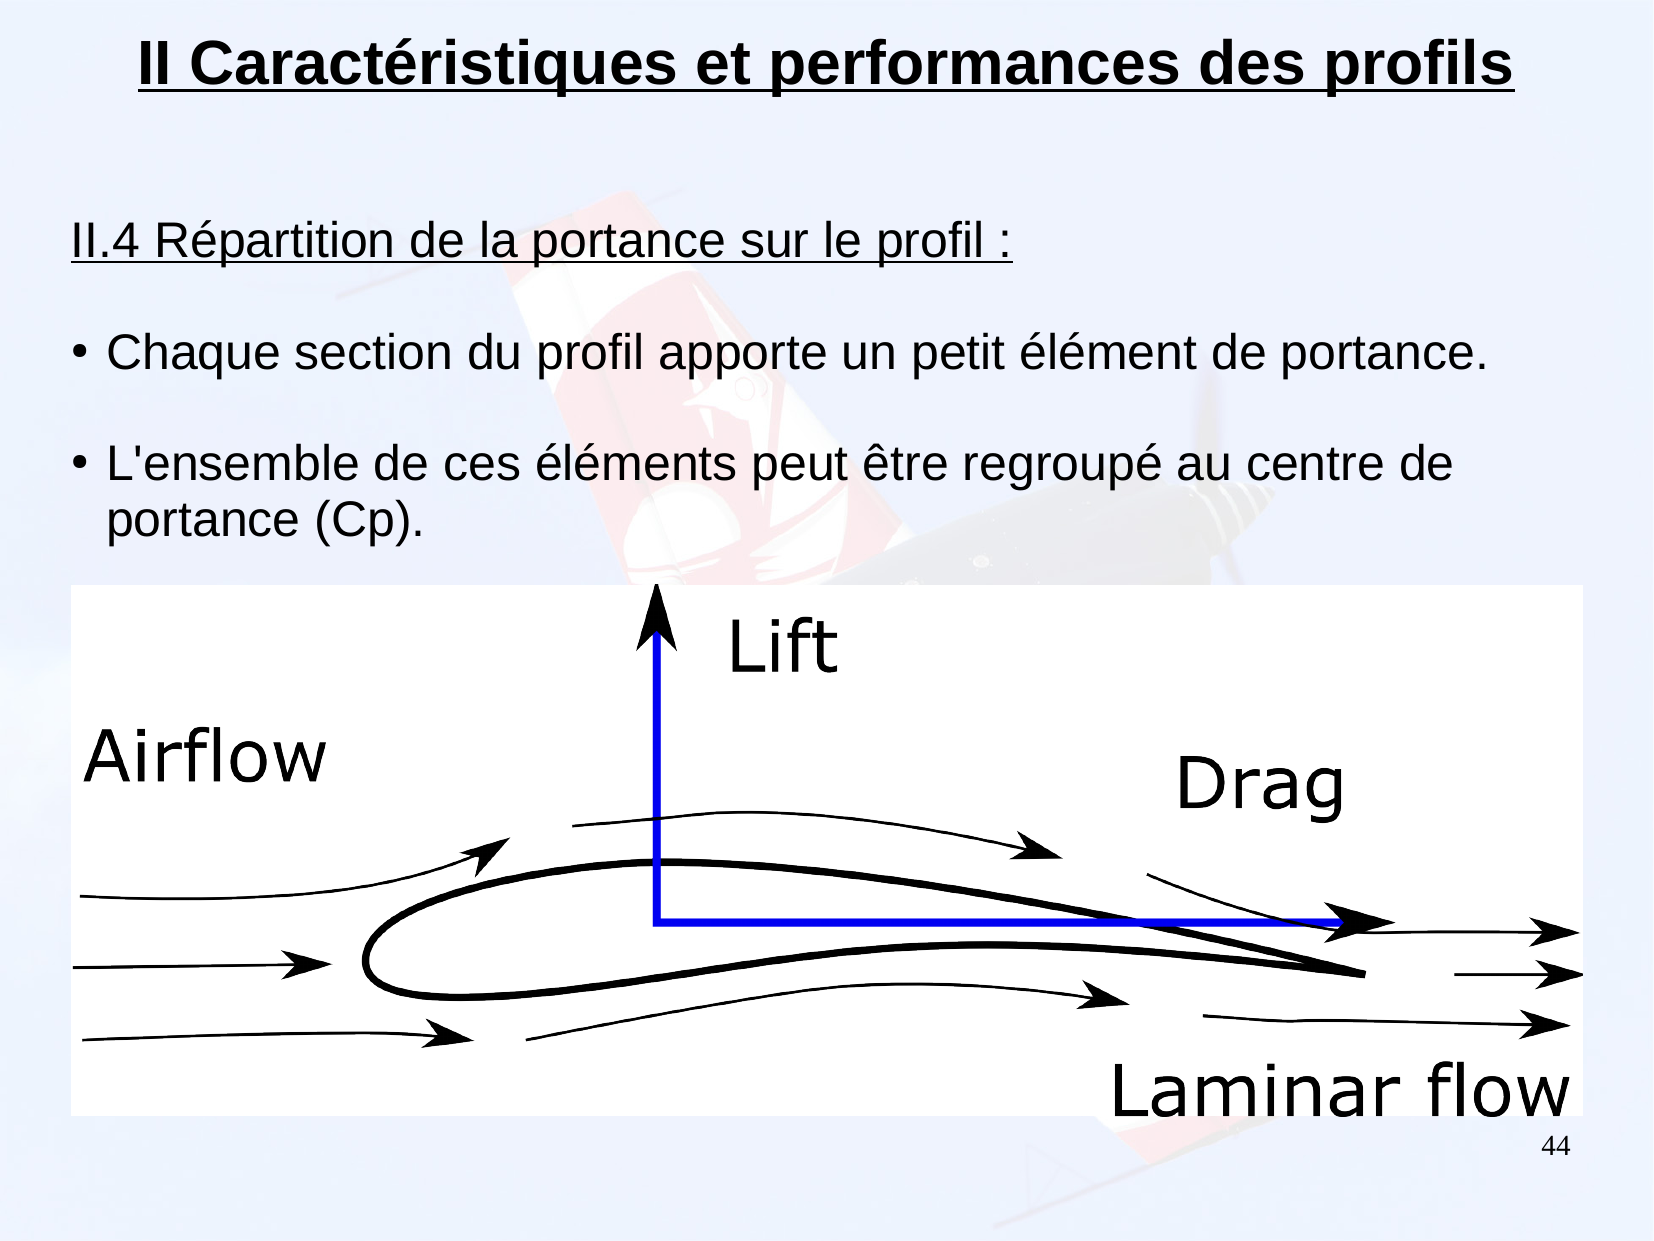

# II Caractéristiques et performances des profils
II.4 Répartition de la portance sur le profil :
Chaque section du profil apporte un petit élément de portance.
L'ensemble de ces éléments peut être regroupé au centre de portance (Cp).
44